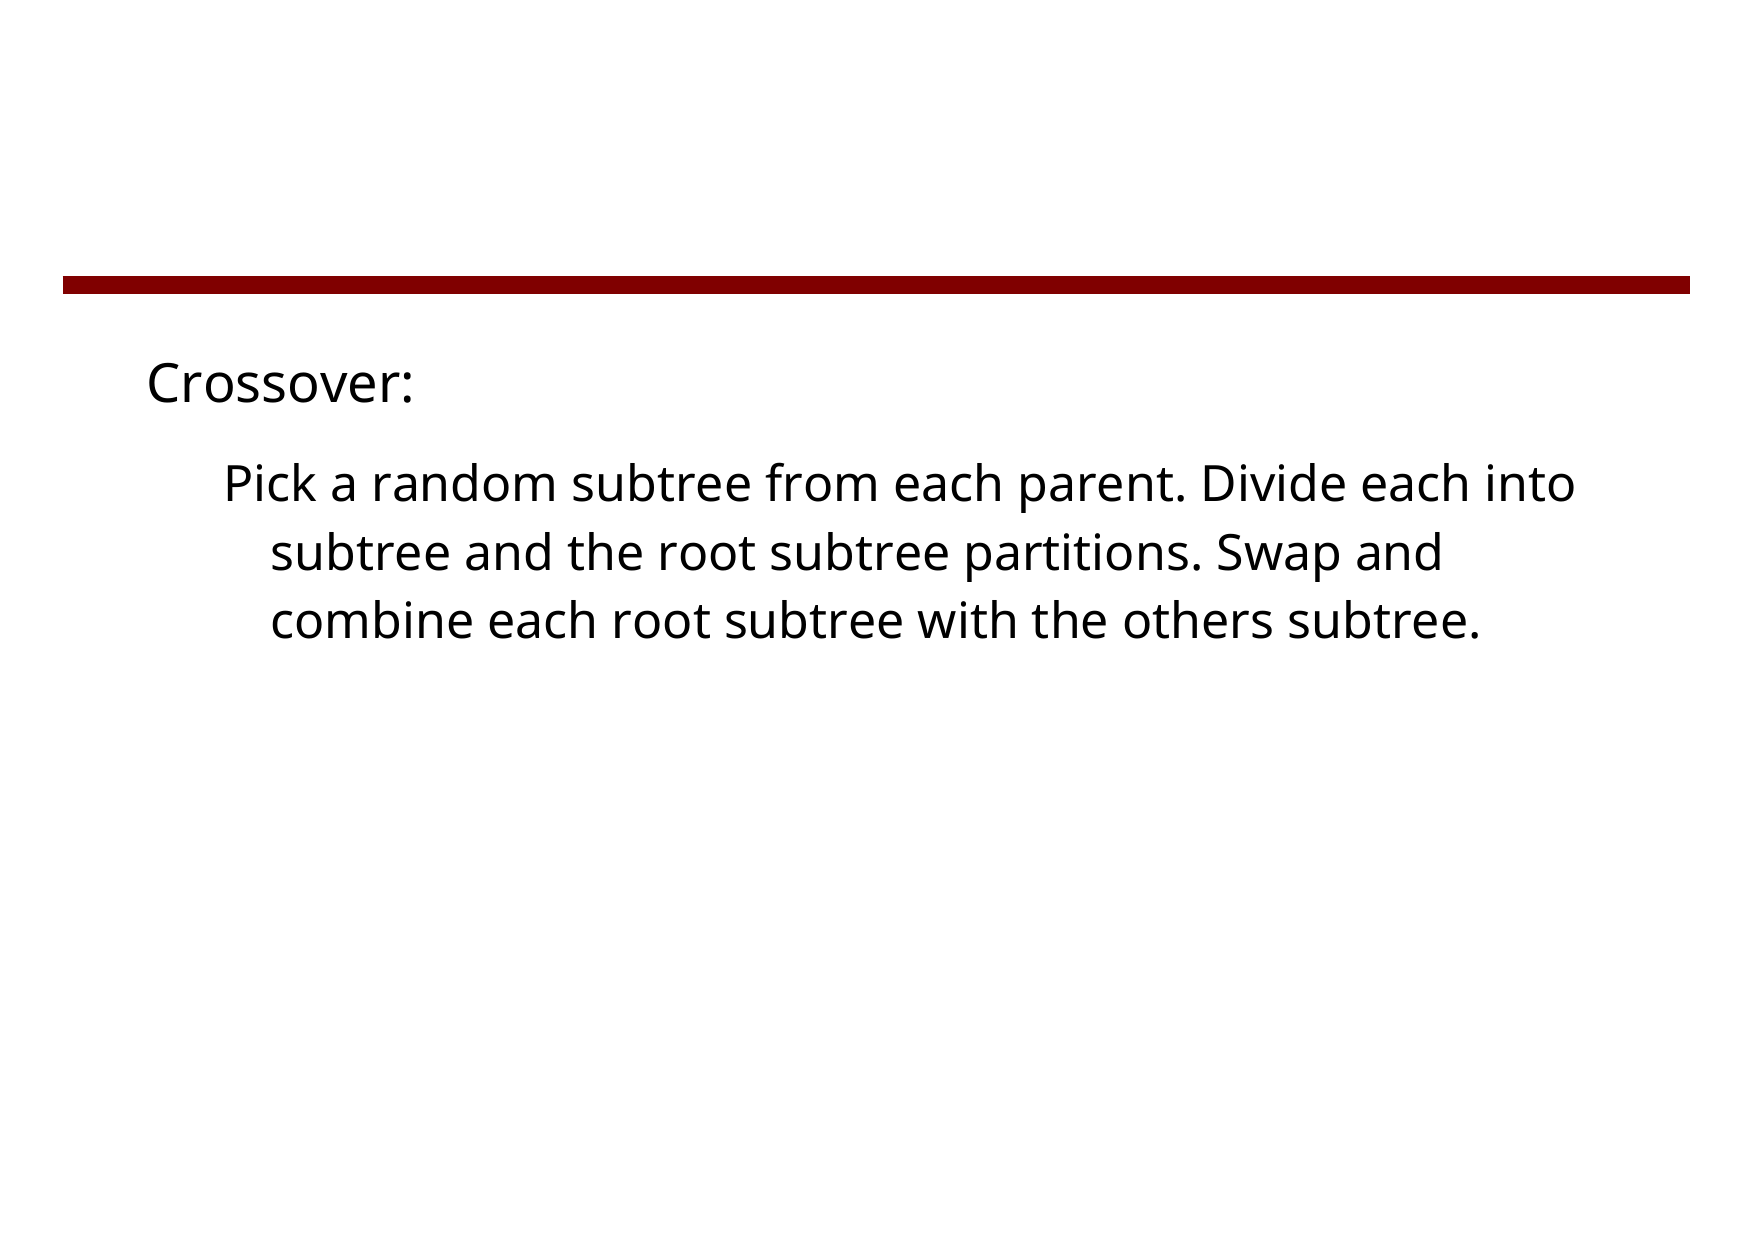

#
Crossover:
Pick a random subtree from each parent. Divide each into subtree and the root subtree partitions. Swap and combine each root subtree with the others subtree.